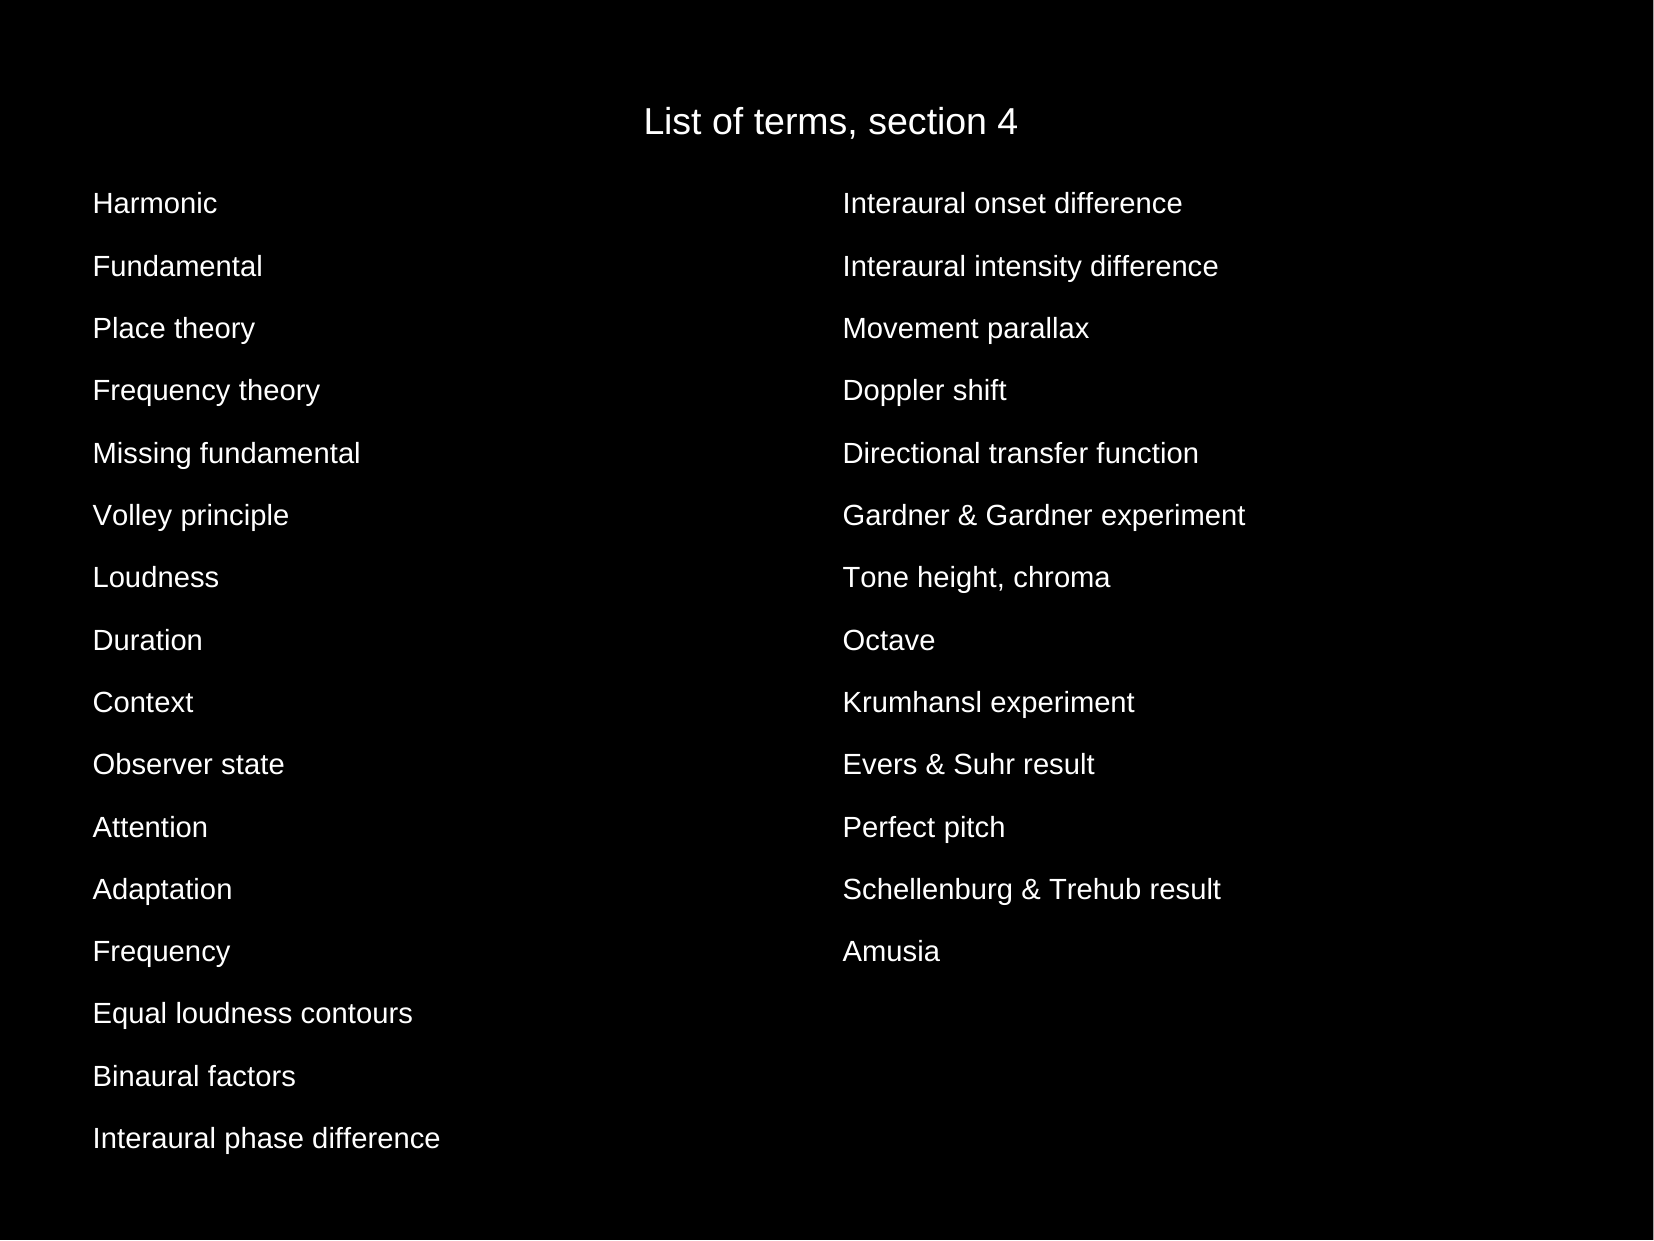

# List of terms, section 4
Harmonic
Fundamental
Place theory
Frequency theory
Missing fundamental
Volley principle
Loudness
Duration
Context
Observer state
Attention
Adaptation
Frequency
Equal loudness contours
Binaural factors
Interaural phase difference
Interaural onset difference
Interaural intensity difference
Movement parallax
Doppler shift
Directional transfer function
Gardner & Gardner experiment
Tone height, chroma
Octave
Krumhansl experiment
Evers & Suhr result
Perfect pitch
Schellenburg & Trehub result
Amusia